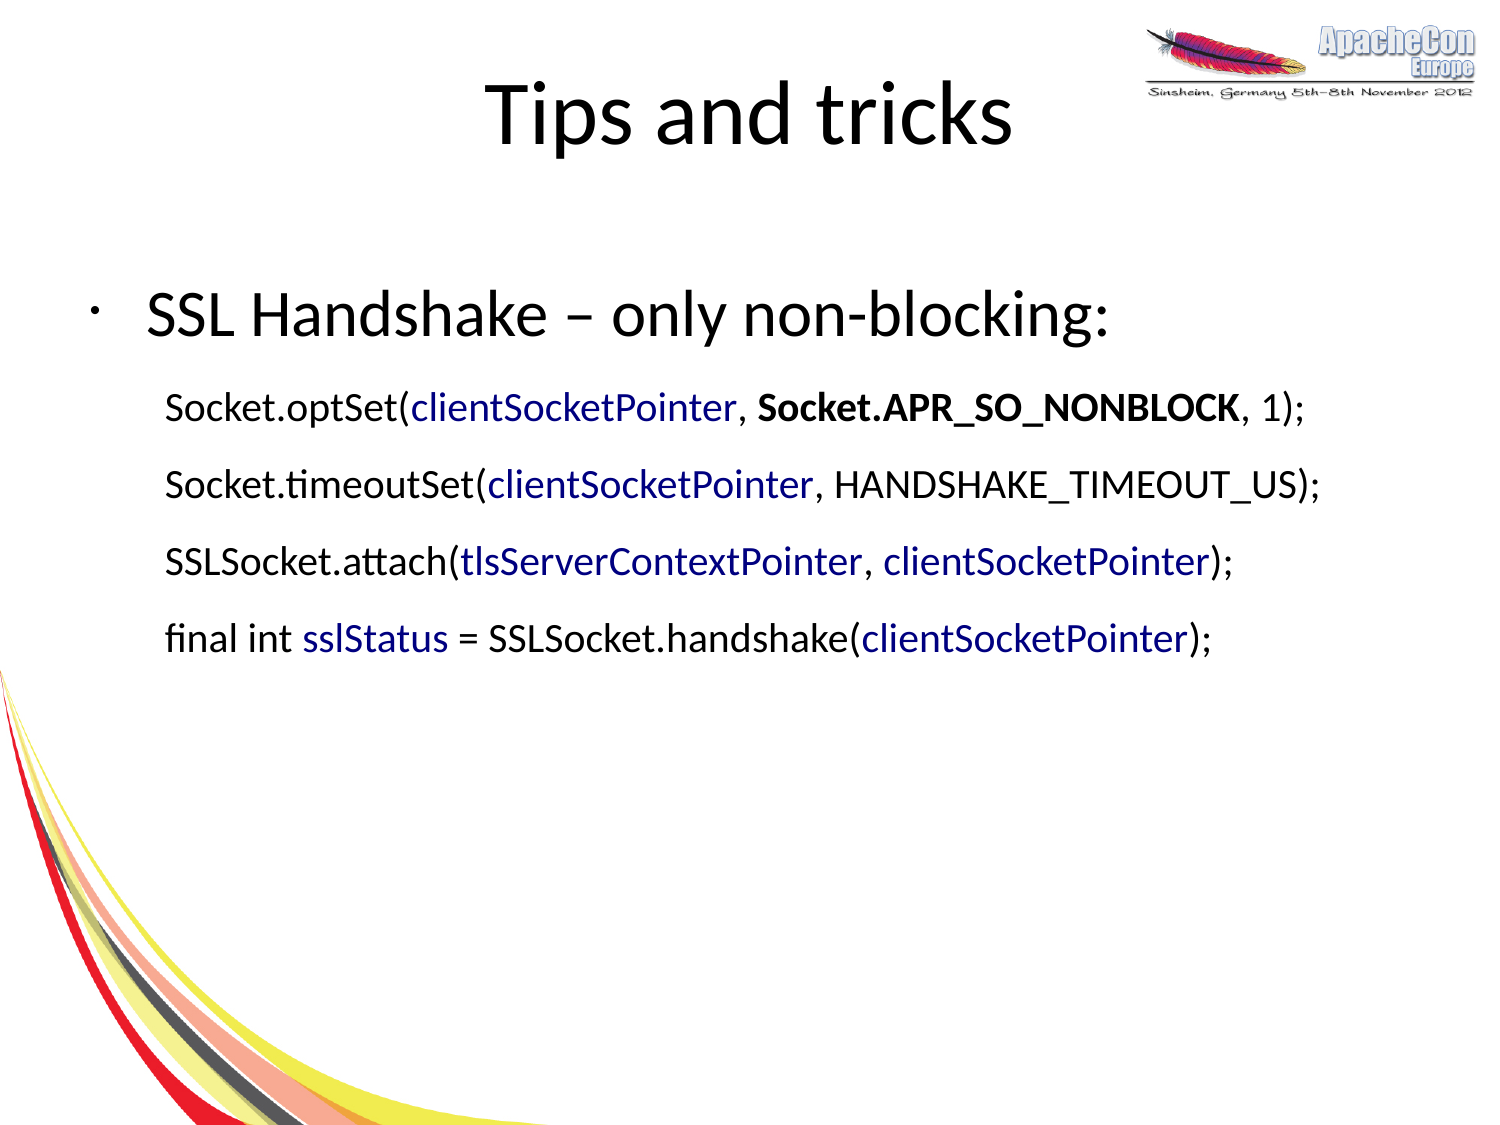

# Tips and tricks
SSL Handshake – only non-blocking:
Socket.optSet(clientSocketPointer, Socket.APR_SO_NONBLOCK, 1);
Socket.timeoutSet(clientSocketPointer, HANDSHAKE_TIMEOUT_US);
SSLSocket.attach(tlsServerContextPointer, clientSocketPointer);
final int sslStatus = SSLSocket.handshake(clientSocketPointer);